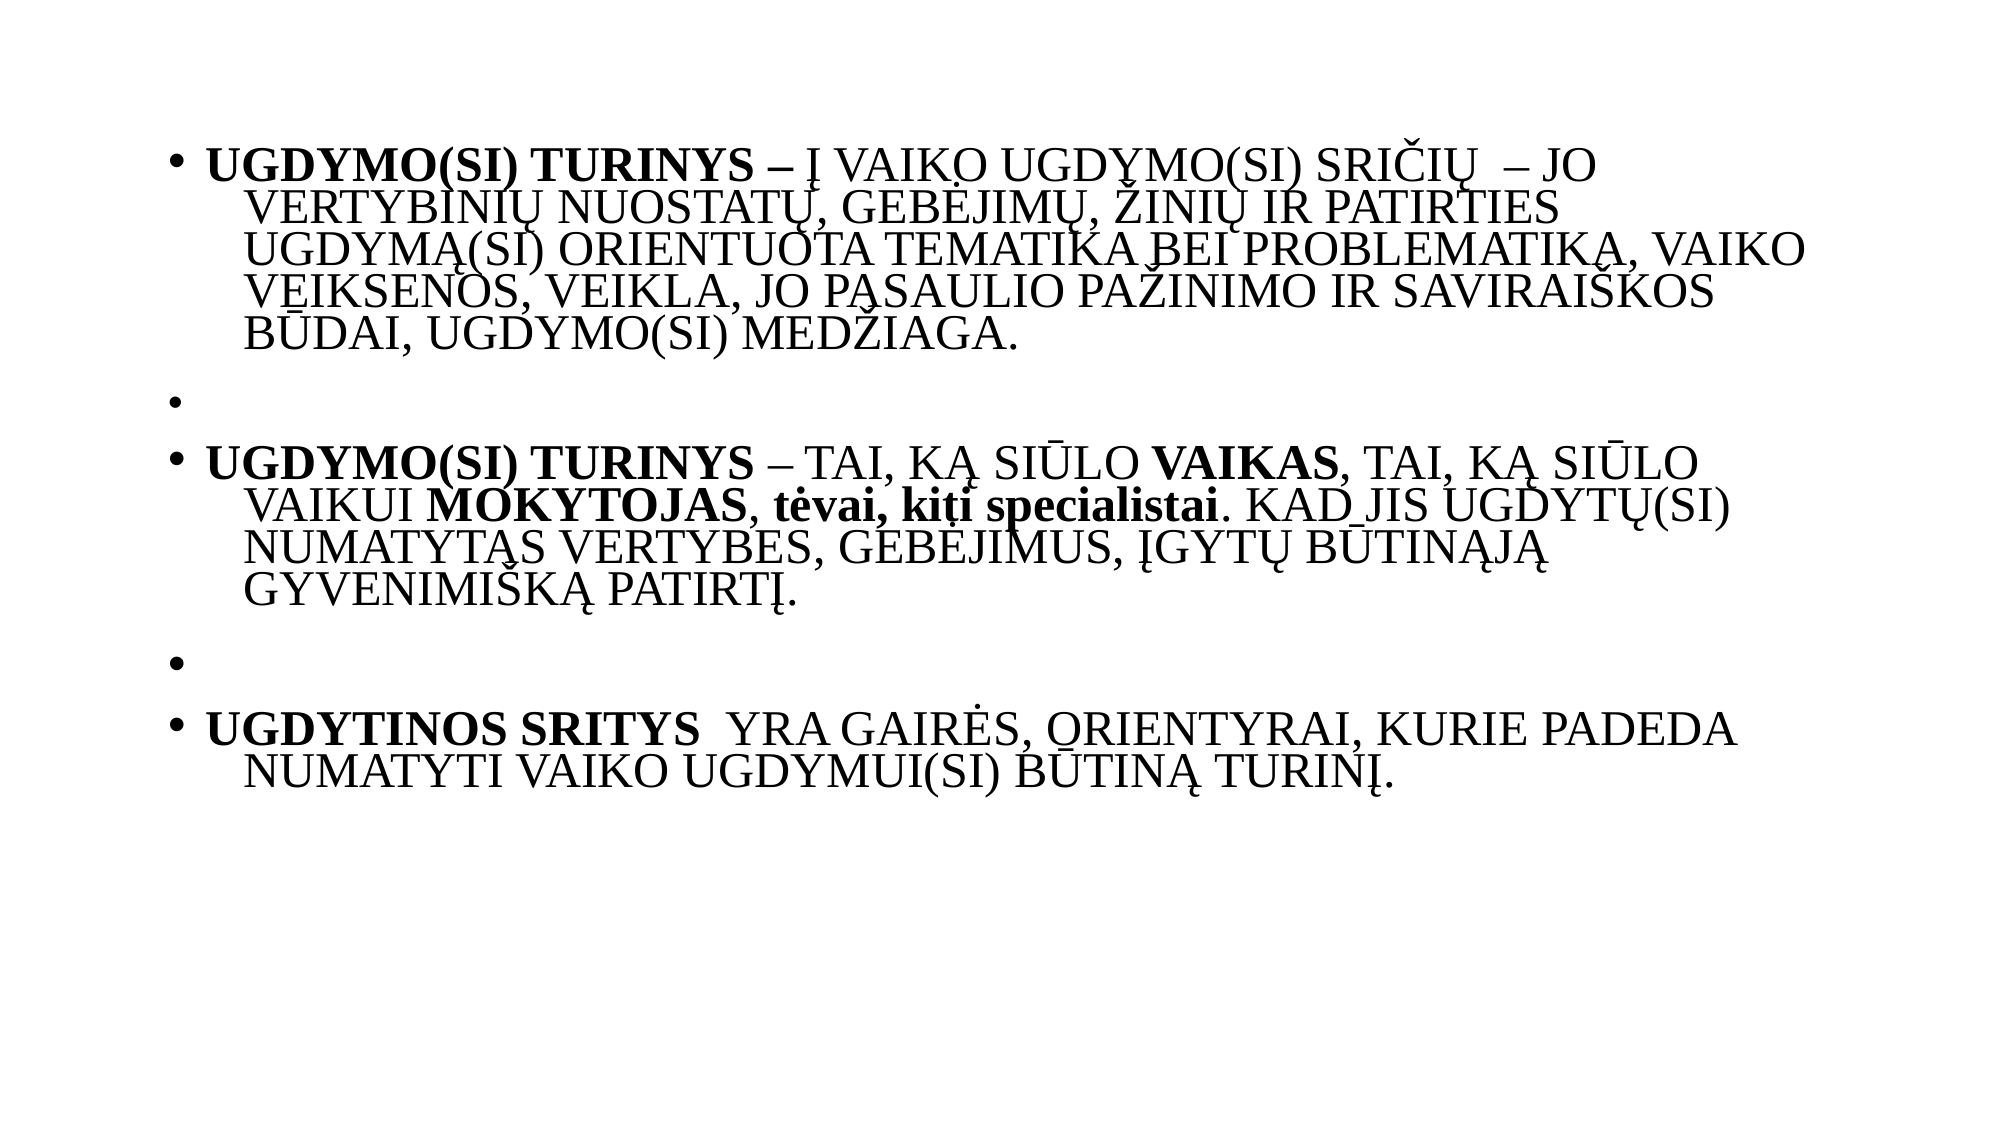

# UGDYMO(SI) TURINYS – Į VAIKO UGDYMO(SI) SRIČIŲ – JO VERTYBINIŲ NUOSTATŲ, GEBĖJIMŲ, ŽINIŲ IR PATIRTIES UGDYMĄ(SI) ORIENTUOTA TEMATIKA BEI PROBLEMATIKA, VAIKO VEIKSENOS, VEIKLA, JO PASAULIO PAŽINIMO IR SAVIRAIŠKOS BŪDAI, UGDYMO(SI) MEDŽIAGA.
UGDYMO(SI) TURINYS – TAI, KĄ SIŪLO VAIKAS, TAI, KĄ SIŪLO VAIKUI MOKYTOJAS, tėvai, kiti specialistai. KAD JIS UGDYTŲ(SI) NUMATYTAS VERTYBES, GEBĖJIMUS, ĮGYTŲ BŪTINĄJĄ GYVENIMIŠKĄ PATIRTĮ.
UGDYTINOS SRITYS YRA GAIRĖS, ORIENTYRAI, KURIE PADEDA NUMATYTI VAIKO UGDYMUI(SI) BŪTINĄ TURINĮ.